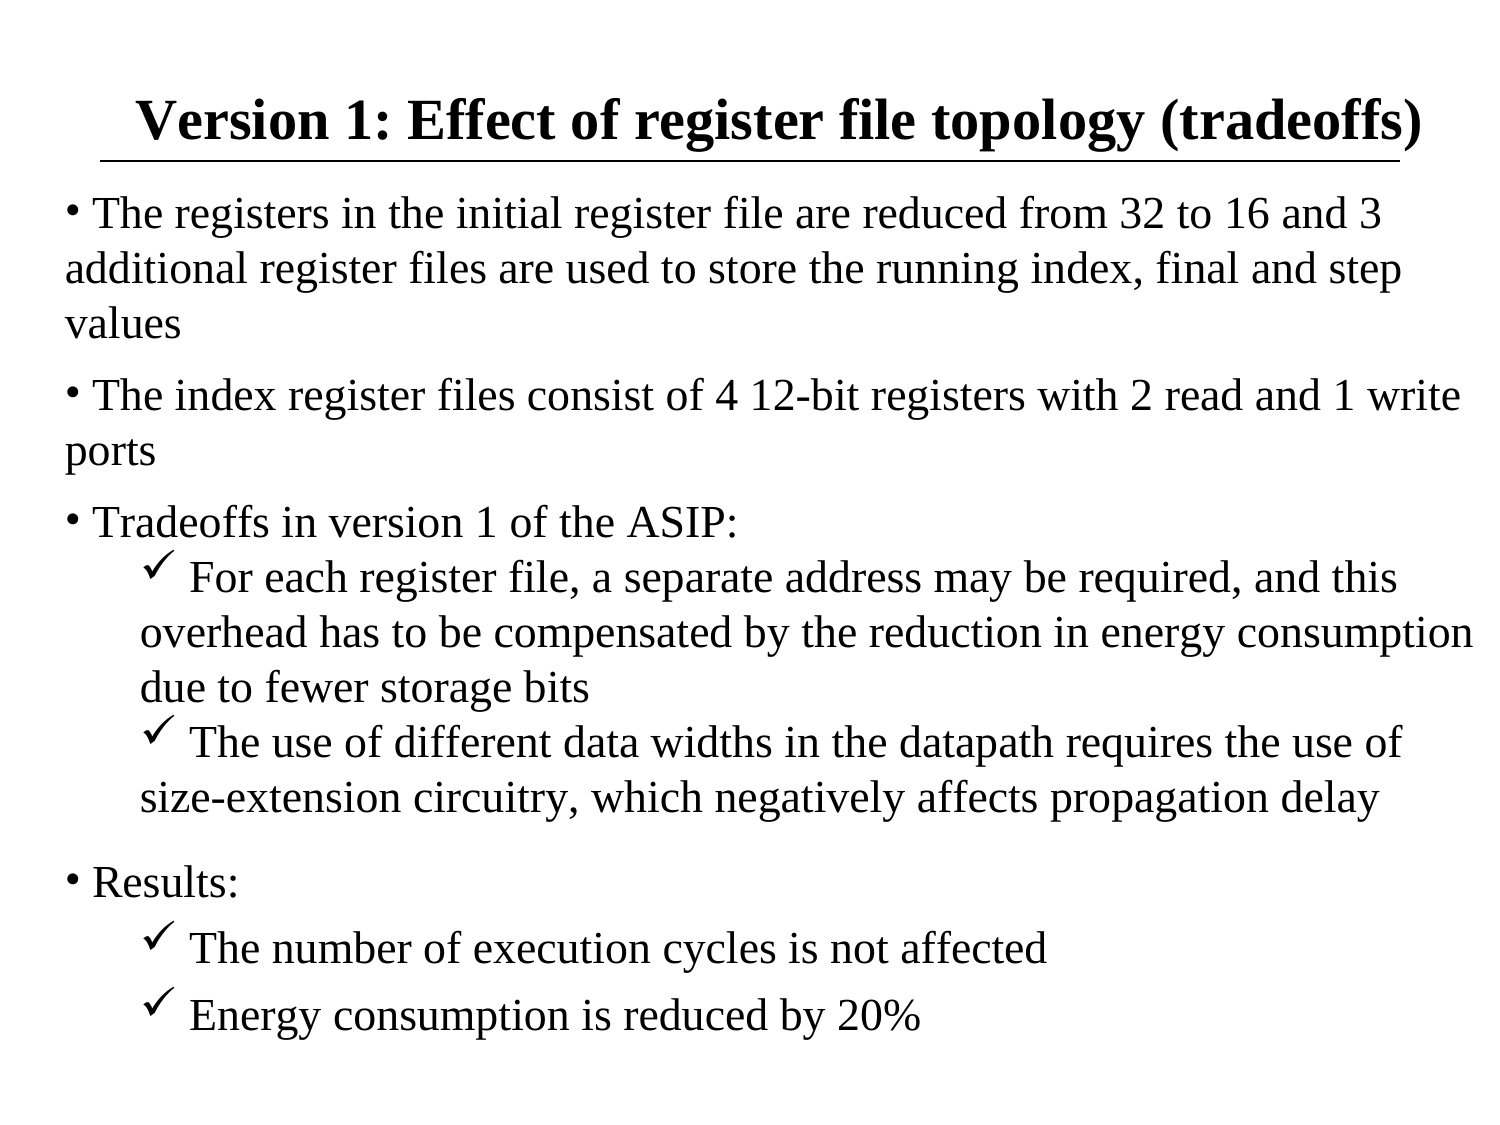

Version 1: Effect of register file topology (tradeoffs)
 The registers in the initial register file are reduced from 32 to 16 and 3 additional register files are used to store the running index, final and step values
 The index register files consist of 4 12-bit registers with 2 read and 1 write ports
 Tradeoffs in version 1 of the ASIP:
 For each register file, a separate address may be required, and this overhead has to be compensated by the reduction in energy consumption due to fewer storage bits
 The use of different data widths in the datapath requires the use of size-extension circuitry, which negatively affects propagation delay
 Results:
 The number of execution cycles is not affected
 Energy consumption is reduced by 20%